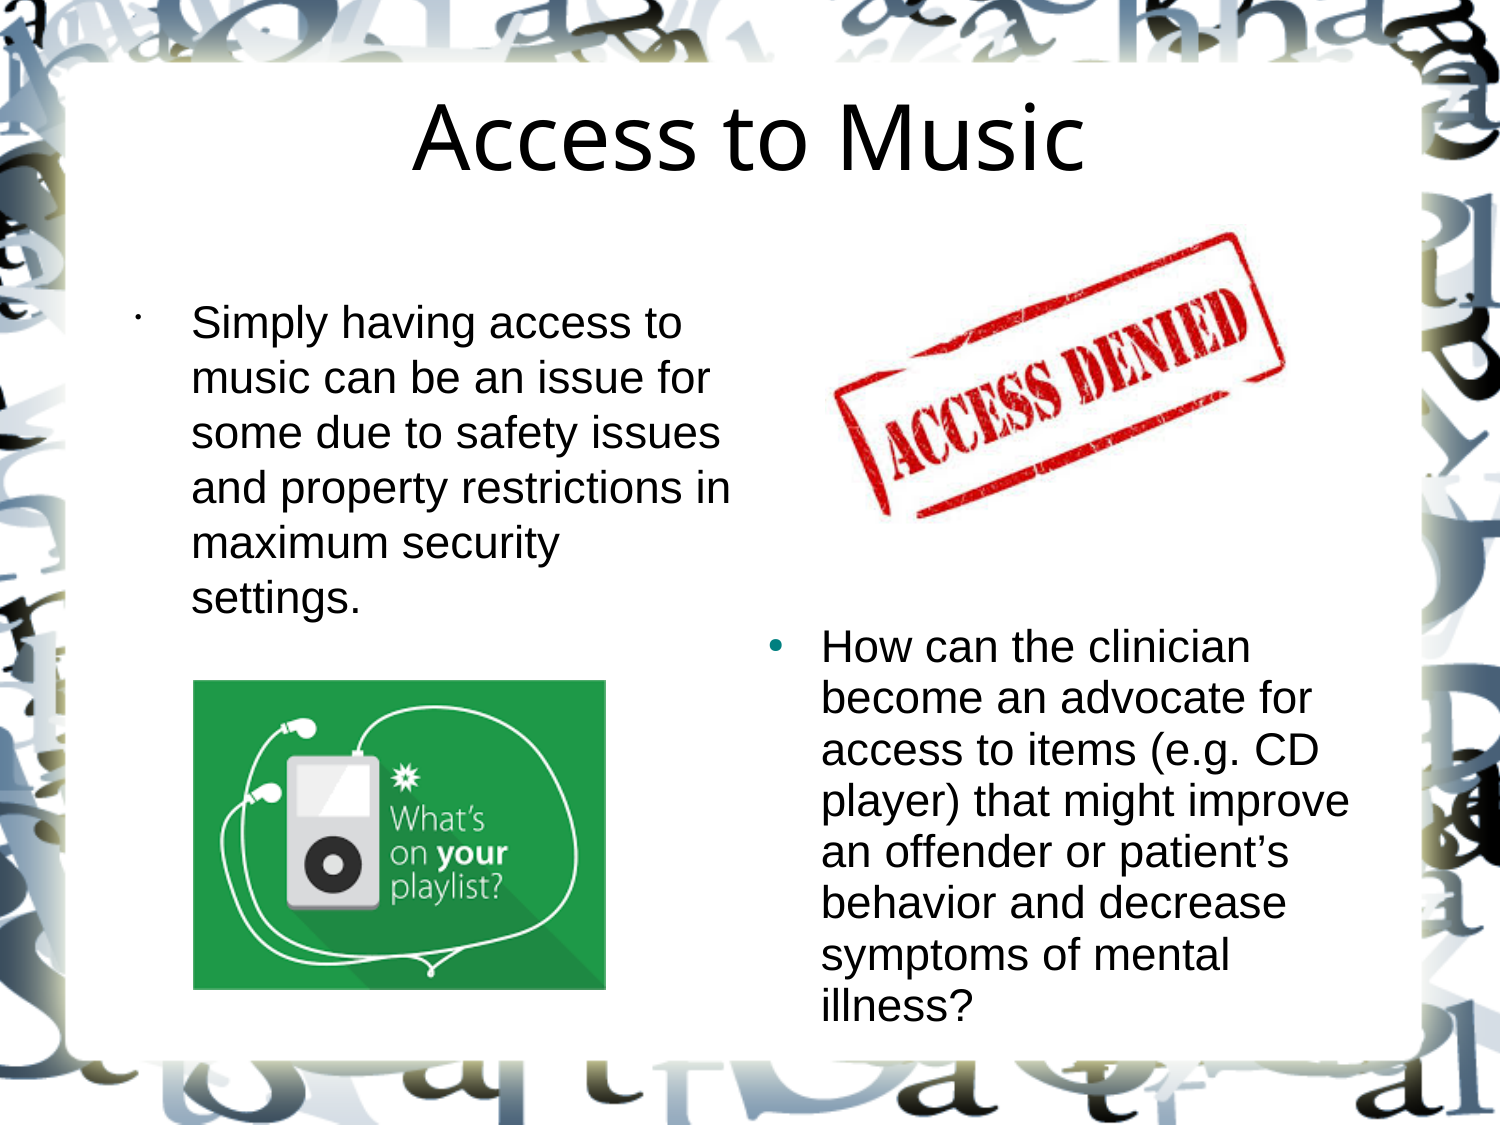

# Access to Music
Simply having access to music can be an issue for some due to safety issues and property restrictions in maximum security settings.
How can the clinician become an advocate for access to items (e.g. CD player) that might improve an offender or patient’s behavior and decrease symptoms of mental illness?